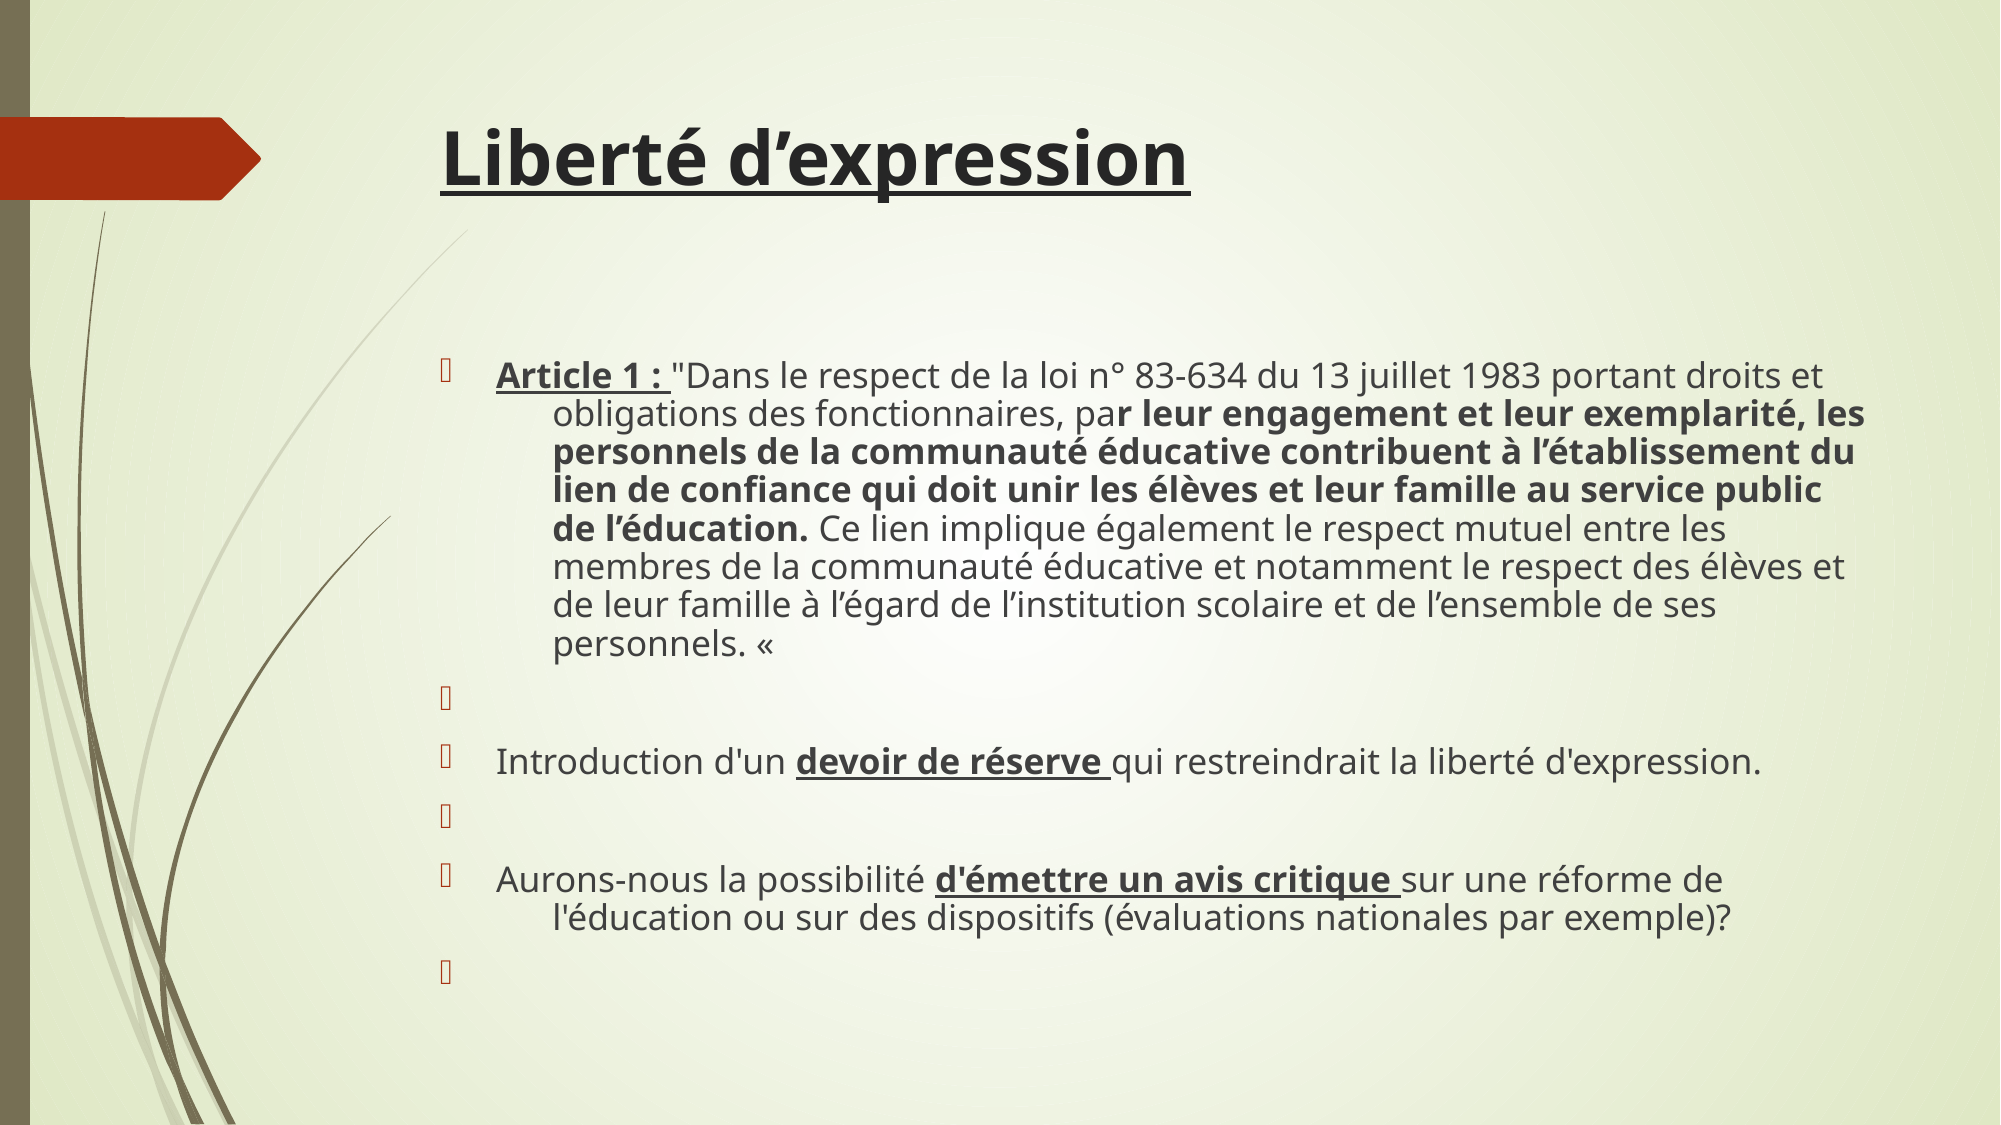

# Liberté d’expression
Article 1 : "Dans le respect de la loi n° 83‑634 du 13 juillet 1983 portant droits et obligations des fonctionnaires, par leur engagement et leur exemplarité, les personnels de la communauté éducative contribuent à l’établissement du lien de confiance qui doit unir les élèves et leur famille au service public de l’éducation. Ce lien implique également le respect mutuel entre les membres de la communauté éducative et notamment le respect des élèves et de leur famille à l’égard de l’institution scolaire et de l’ensemble de ses personnels. «
Introduction d'un devoir de réserve qui restreindrait la liberté d'expression.
Aurons-nous la possibilité d'émettre un avis critique sur une réforme de l'éducation ou sur des dispositifs (évaluations nationales par exemple)?